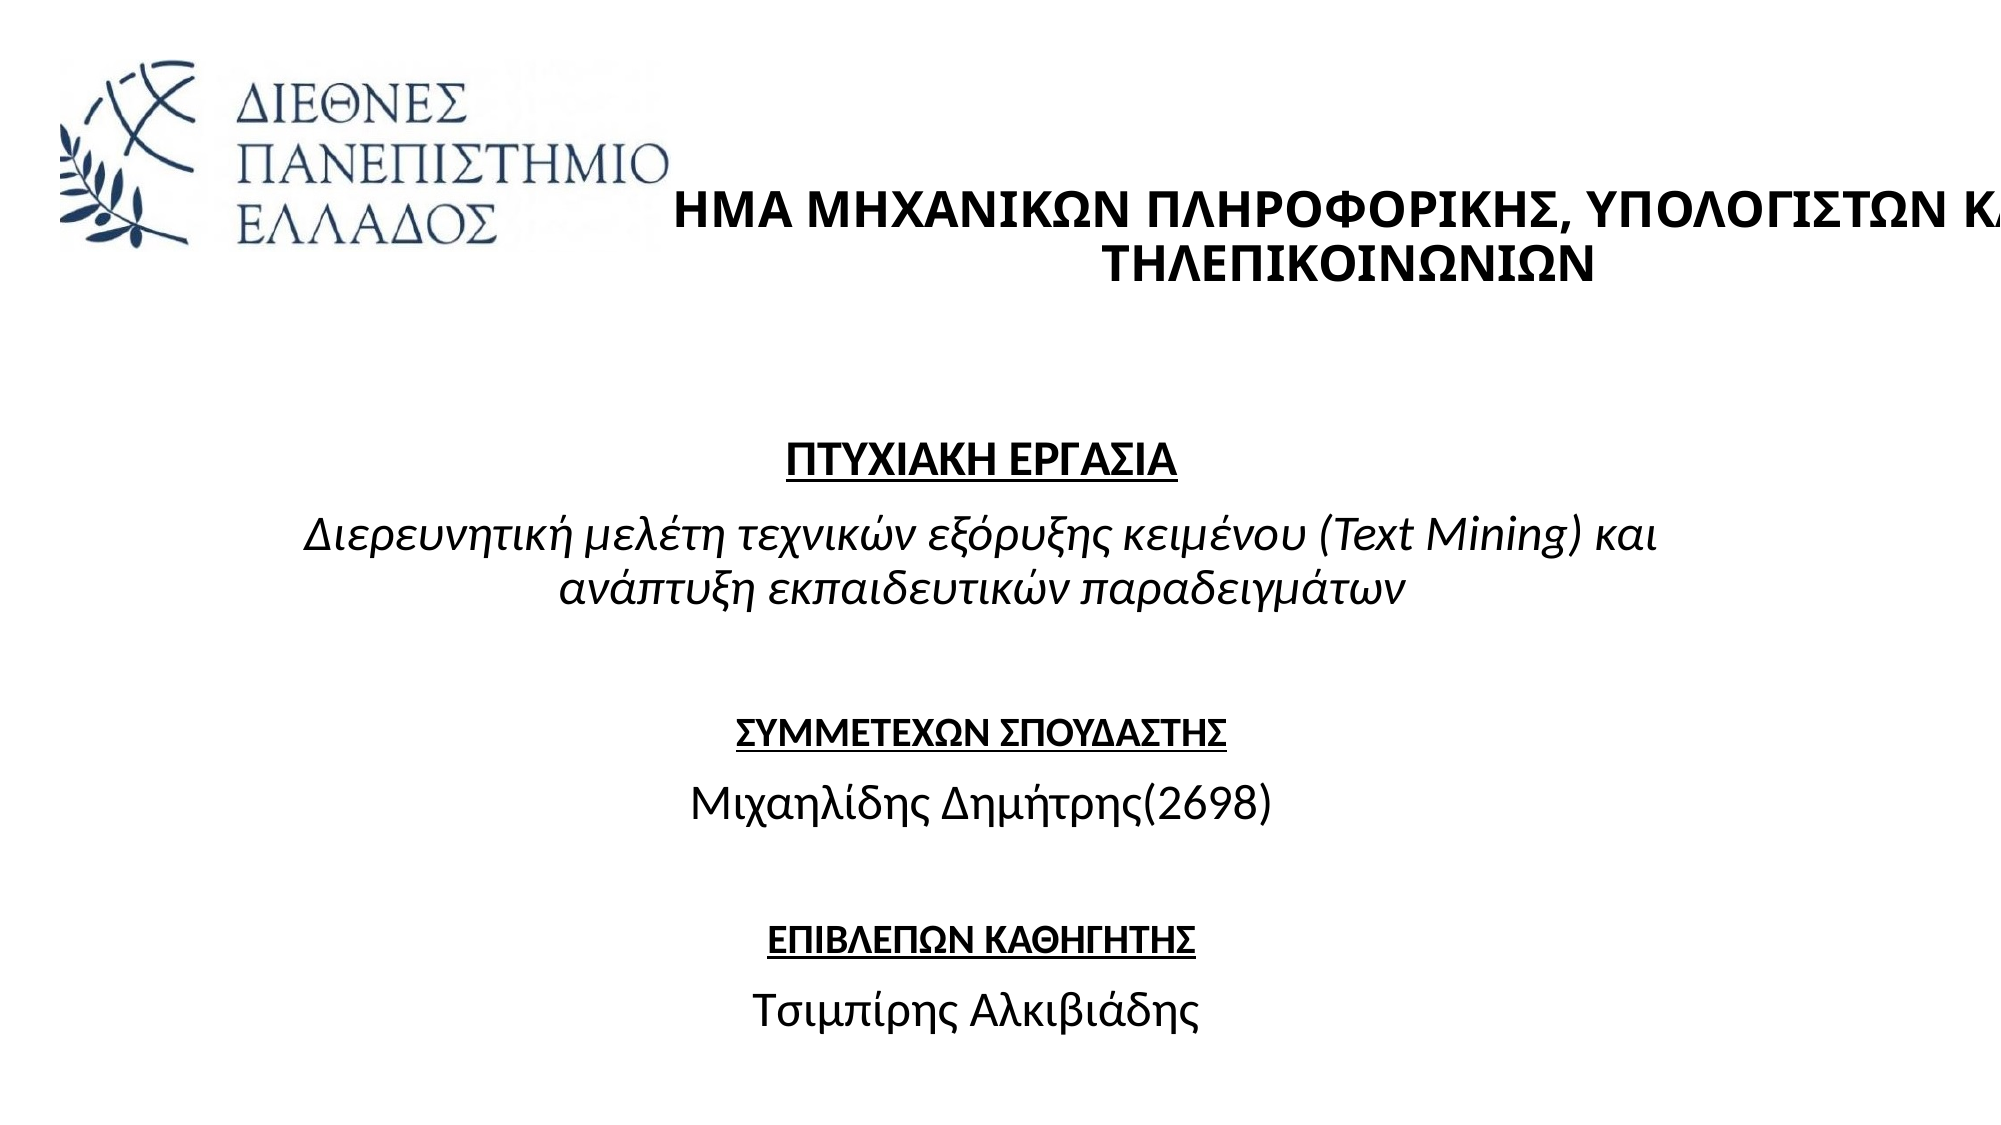

# ΤΜΗΜΑ ΜΗΧΑΝΙΚΩΝ ΠΛΗΡΟΦΟΡΙΚΗΣ, ΥΠΟΛΟΓΙΣΤΩΝ ΚΑΙ ΤΗΛΕΠΙΚΟΙΝΩΝΙΩΝ
ΠΤΥΧΙΑΚΗ ΕΡΓΑΣΙΑ
Διερευνητική μελέτη τεχνικών εξόρυξης κειμένου (Text Mining) και ανάπτυξη εκπαιδευτικών παραδειγμάτων
ΣΥΜΜΕΤΕΧΩΝ ΣΠΟΥΔΑΣΤΗΣ
Μιχαηλίδης Δημήτρης(2698)
ΕΠΙΒΛΕΠΩΝ ΚΑΘΗΓΗΤΗΣ
Τσιμπίρης Αλκιβιάδης